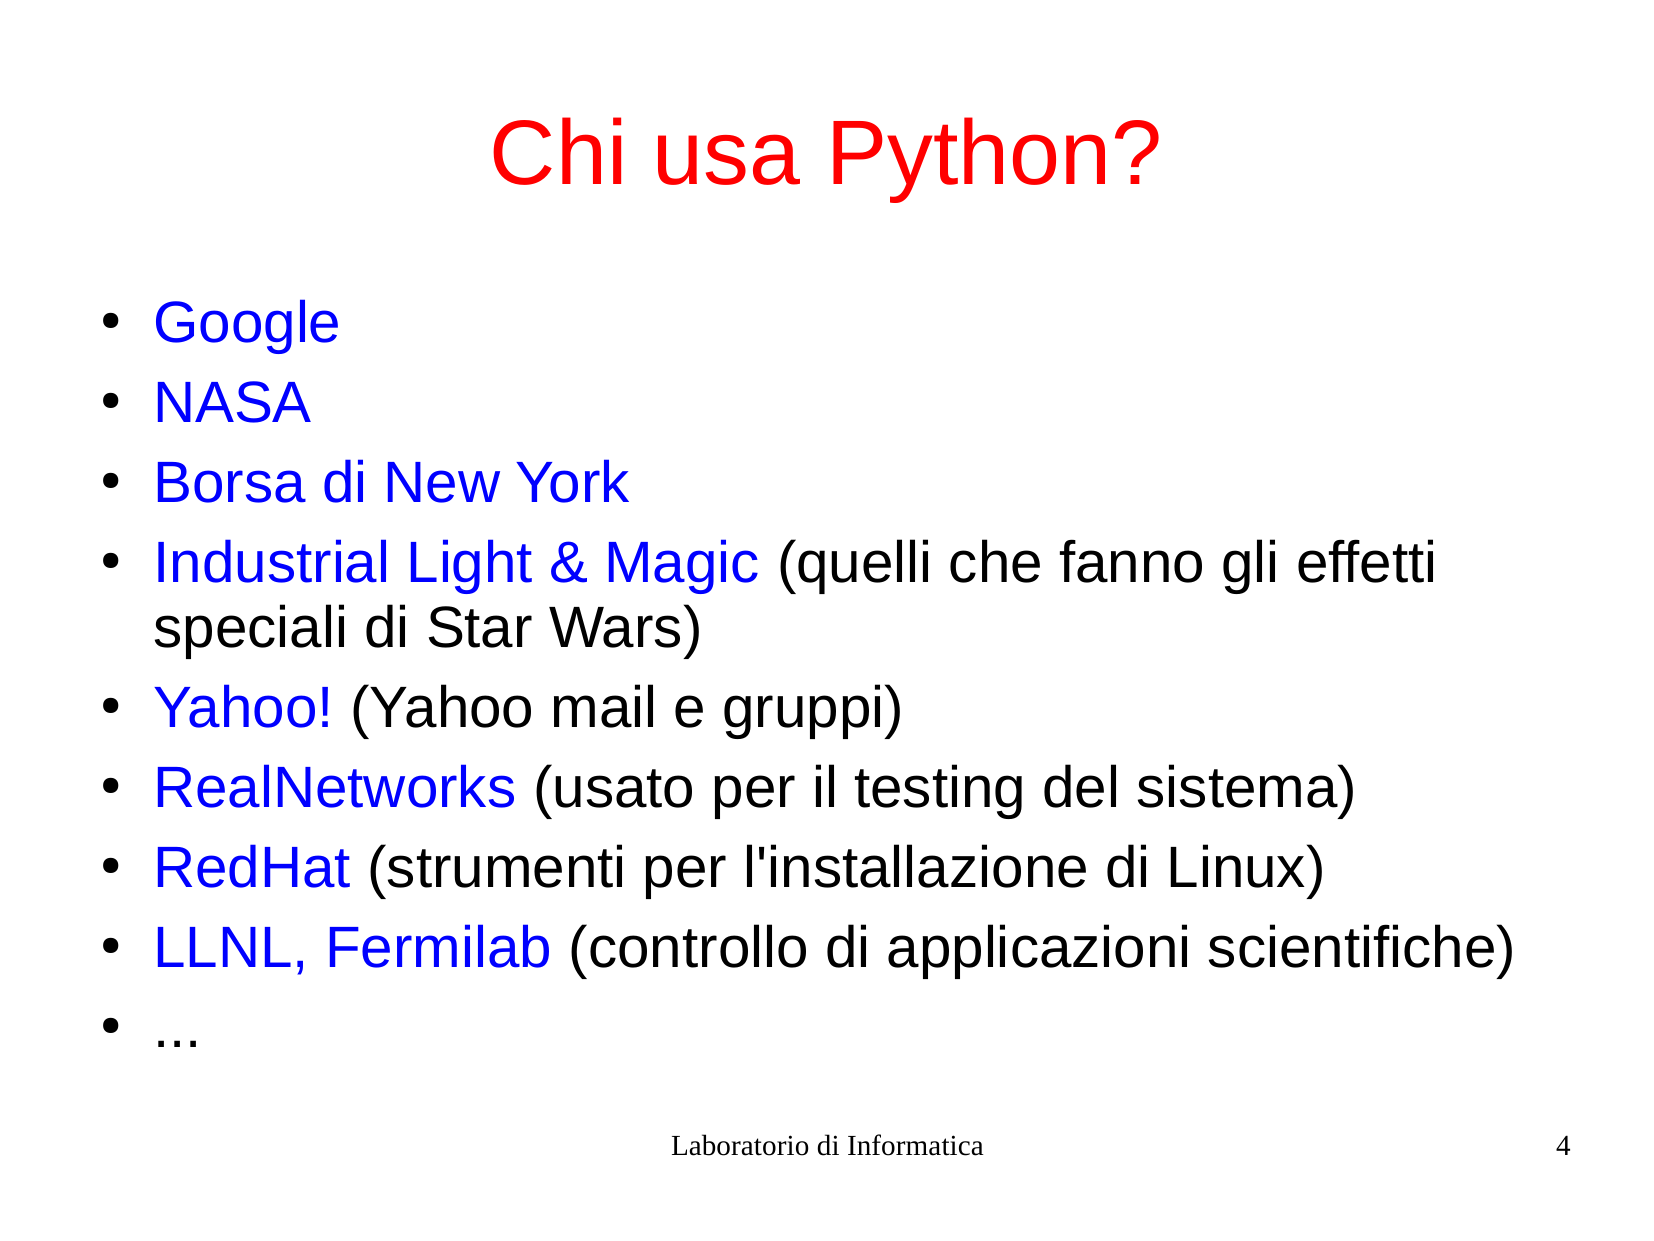

# Chi usa Python?
Google
NASA
Borsa di New York
Industrial Light & Magic (quelli che fanno gli effetti speciali di Star Wars)
Yahoo! (Yahoo mail e gruppi)
RealNetworks (usato per il testing del sistema)
RedHat (strumenti per l'installazione di Linux)
LLNL, Fermilab (controllo di applicazioni scientifiche)
...
Laboratorio di Informatica
4